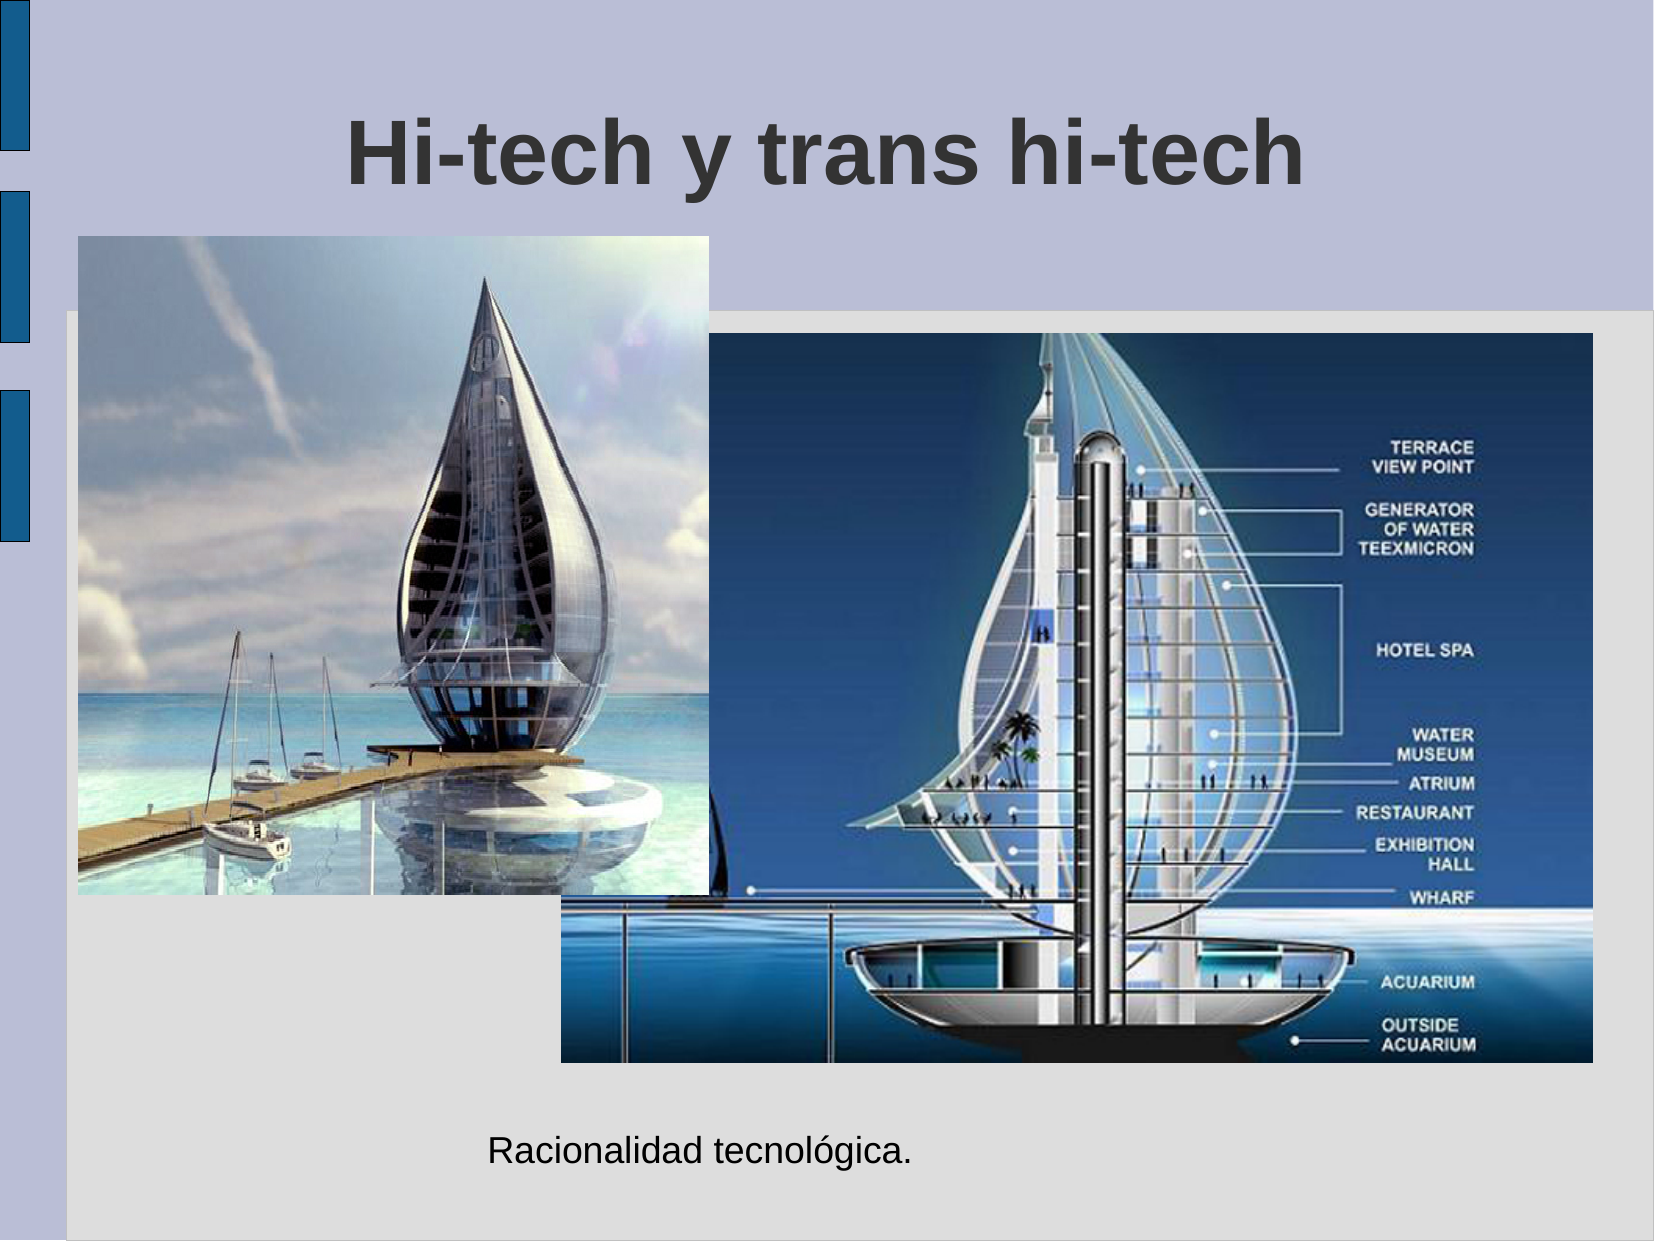

# Hi-tech y trans hi-tech
Racionalidad tecnológica.